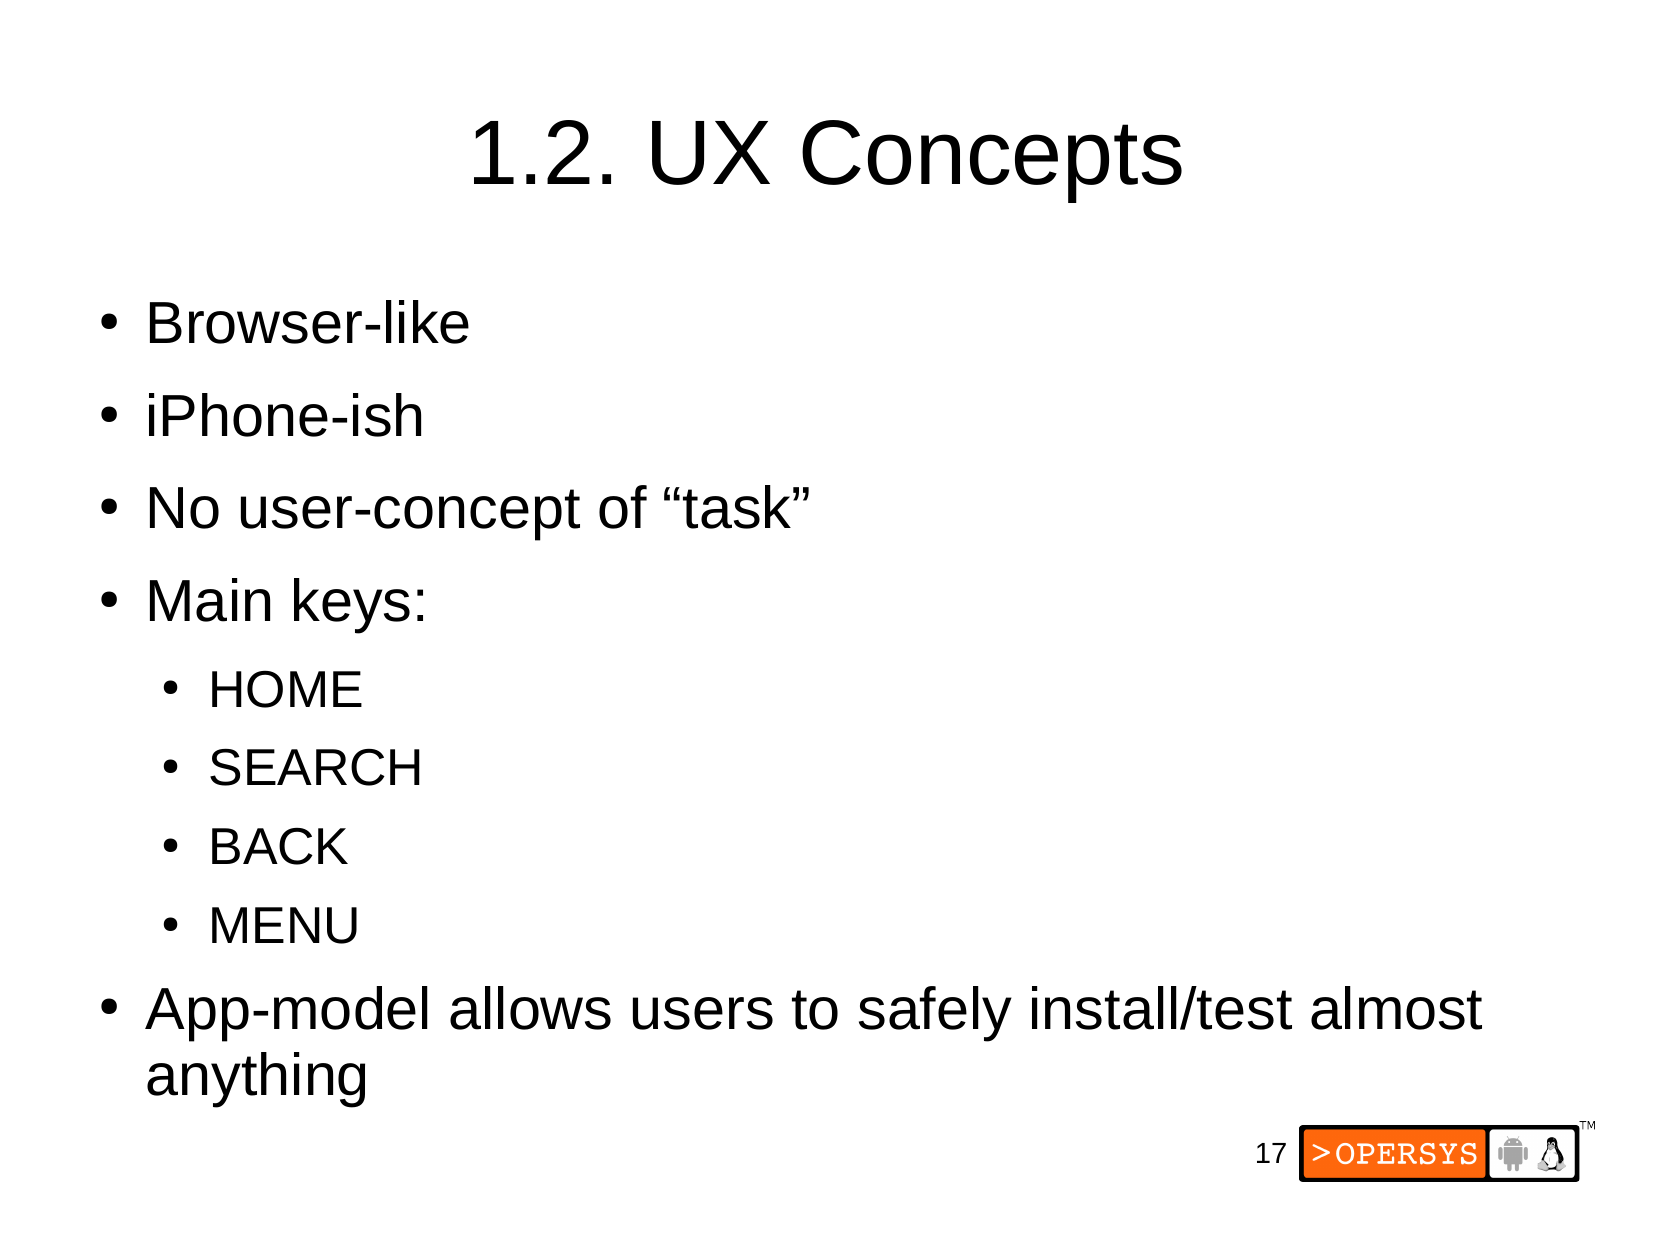

# 1.2. UX Concepts
Browser-like
iPhone-ish
No user-concept of “task”
Main keys:
HOME
SEARCH
BACK
MENU
App-model allows users to safely install/test almost anything